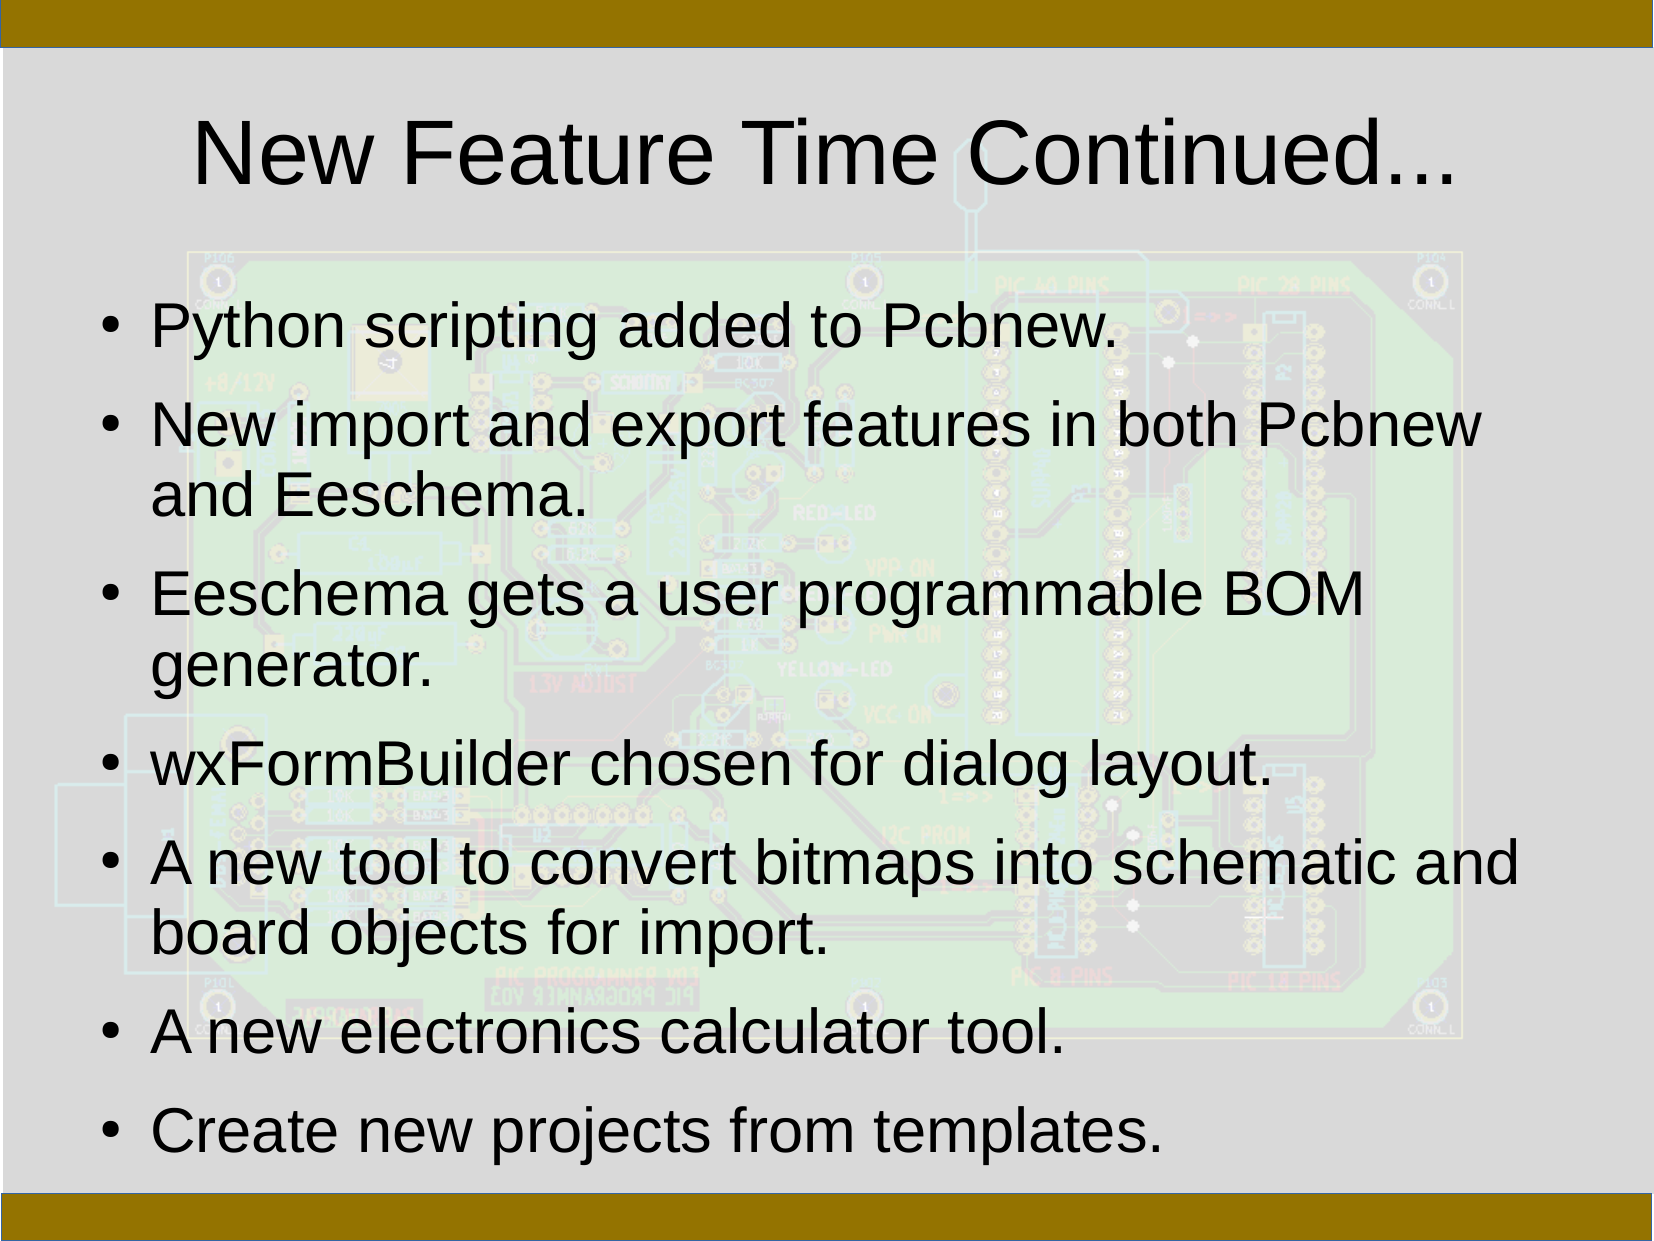

# New Feature Time Continued...
Python scripting added to Pcbnew.
New import and export features in both Pcbnew and Eeschema.
Eeschema gets a user programmable BOM generator.
wxFormBuilder chosen for dialog layout.
A new tool to convert bitmaps into schematic and board objects for import.
A new electronics calculator tool.
Create new projects from templates.